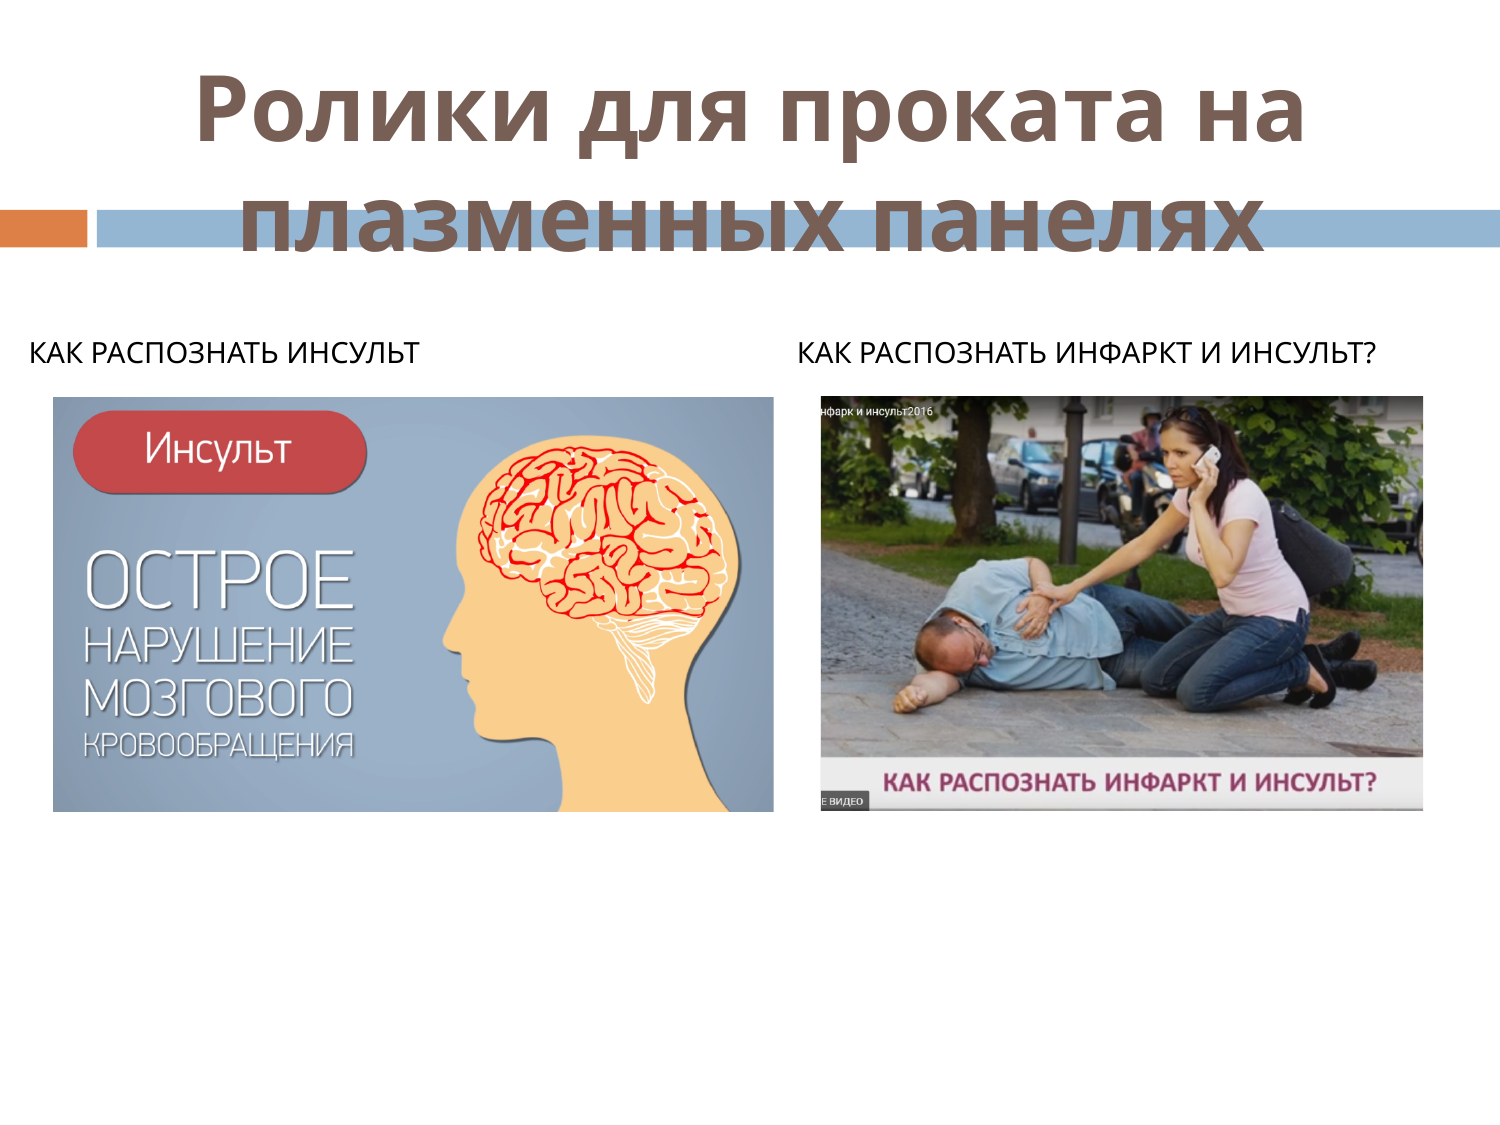

# Ролики для проката на плазменных панелях
КАК РАСПОЗНАТЬ ИНСУЛЬТ
КАК РАСПОЗНАТЬ ИНФАРКТ И ИНСУЛЬТ?